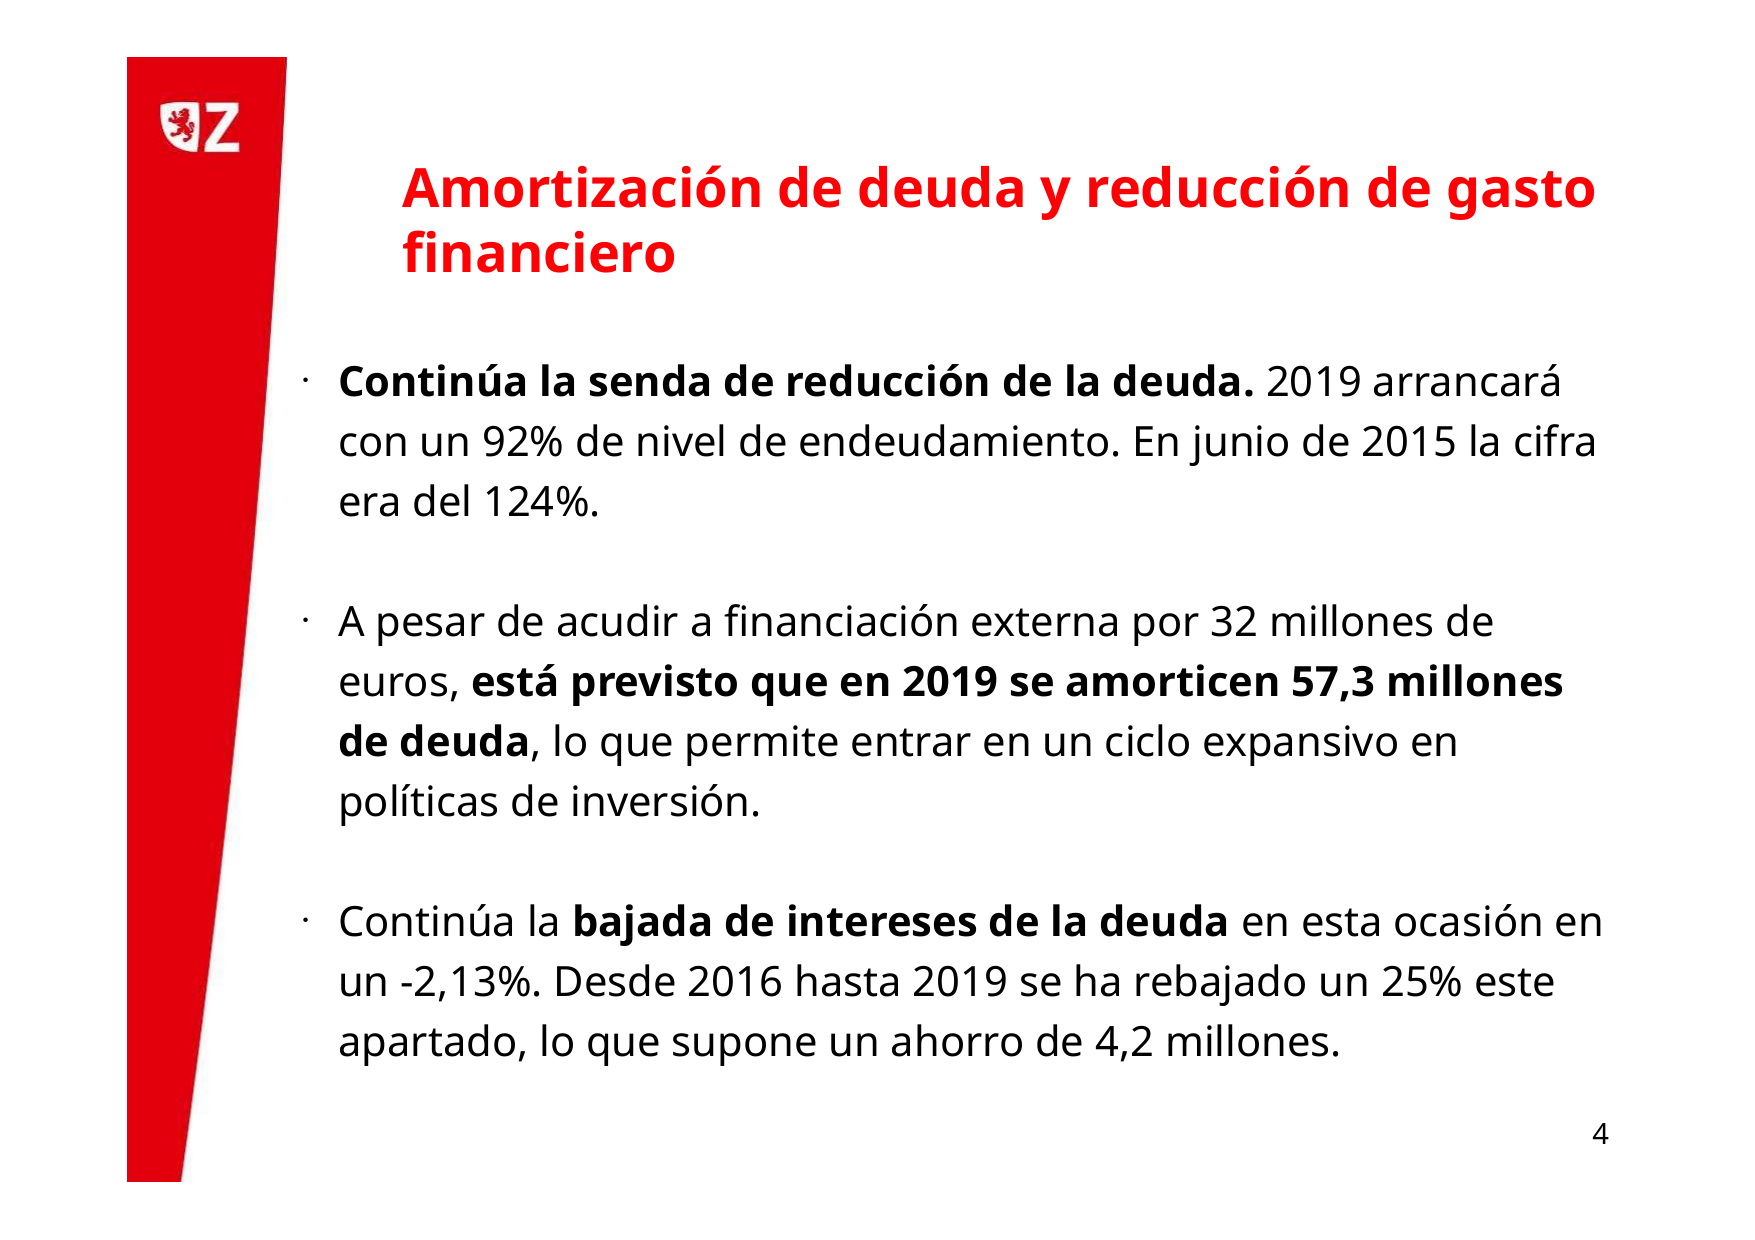

Amortización de deuda y reducción de gasto financiero
Continúa la senda de reducción de la deuda. 2019 arrancará con un 92% de nivel de endeudamiento. En junio de 2015 la cifra era del 124%.
A pesar de acudir a financiación externa por 32 millones de euros, está previsto que en 2019 se amorticen 57,3 millones de deuda, lo que permite entrar en un ciclo expansivo en políticas de inversión.
Continúa la bajada de intereses de la deuda en esta ocasión en un -2,13%. Desde 2016 hasta 2019 se ha rebajado un 25% este apartado, lo que supone un ahorro de 4,2 millones.